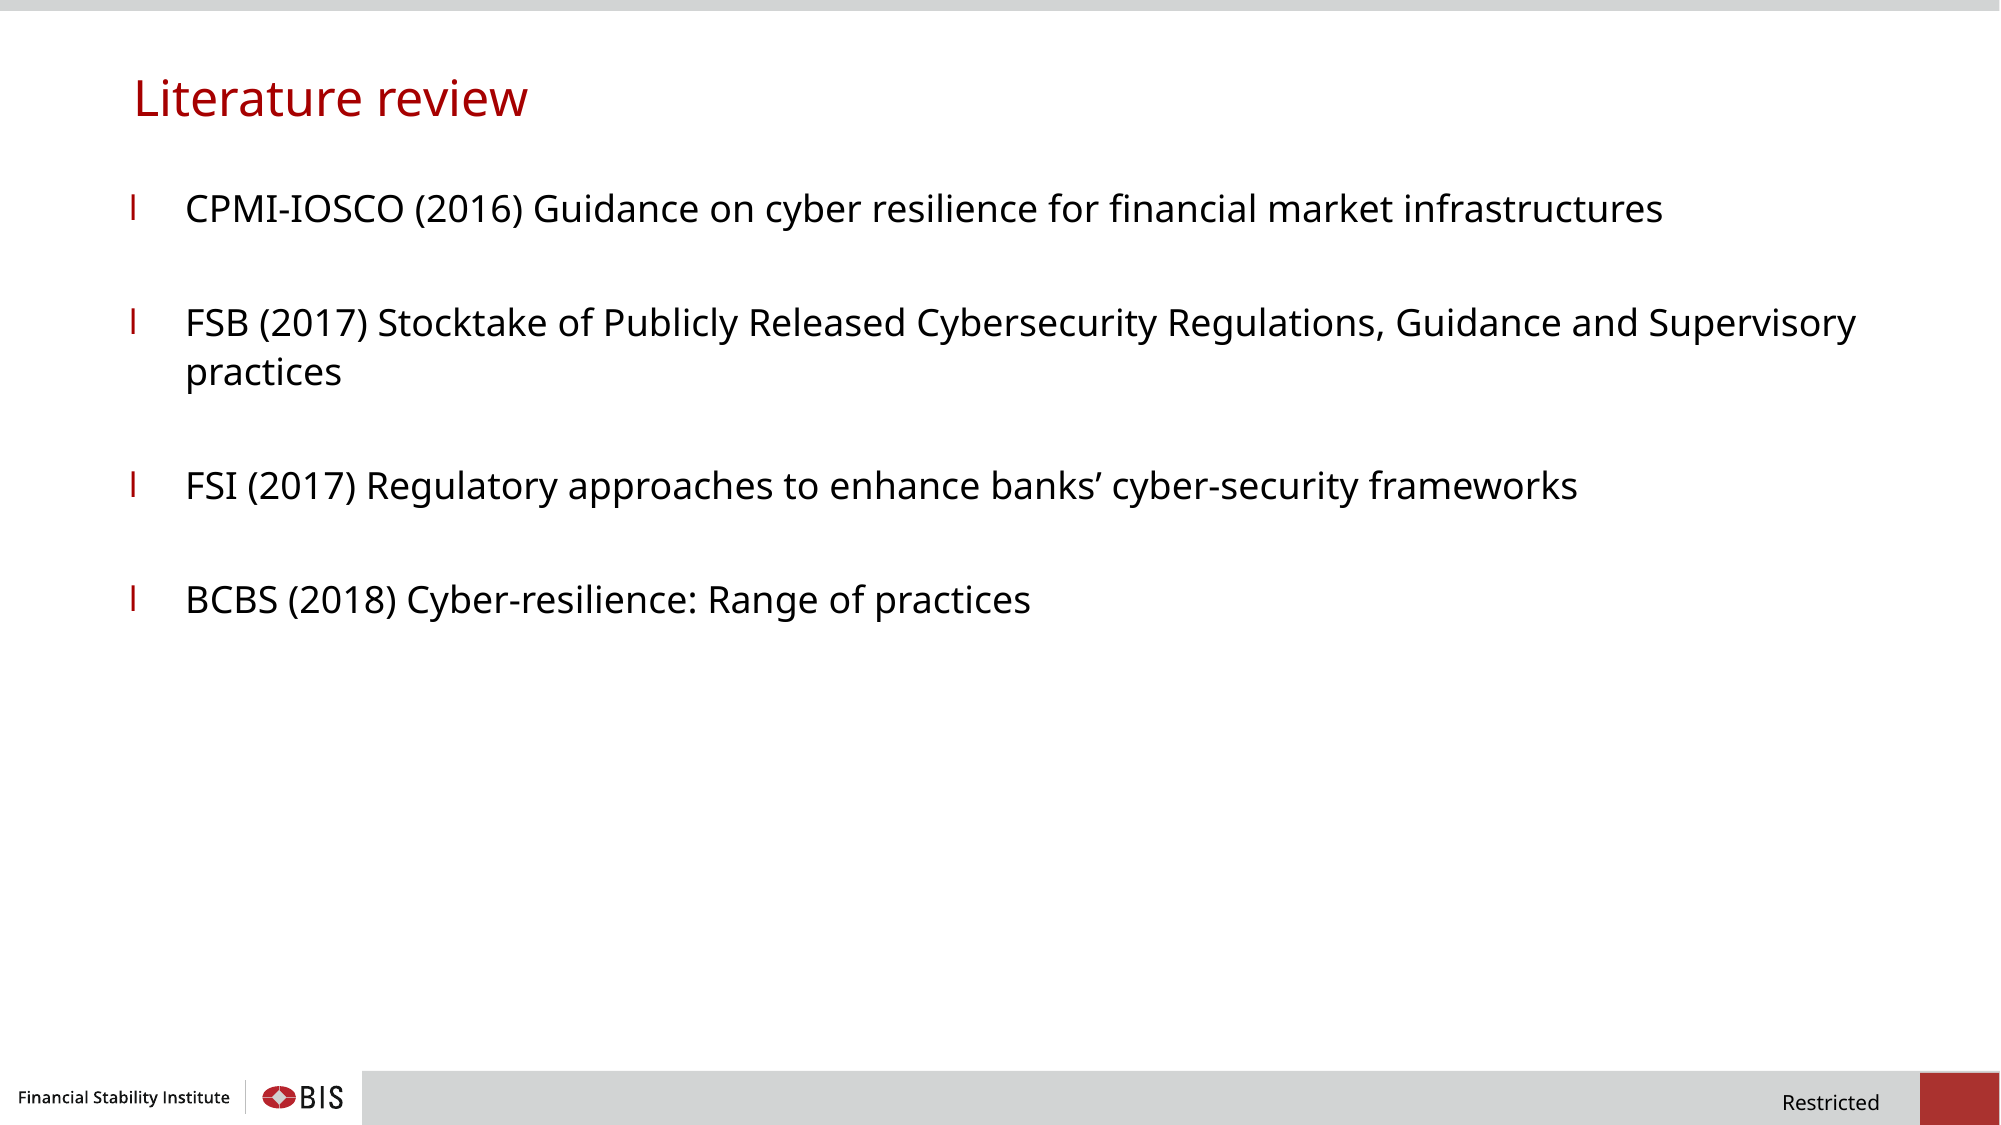

# Literature review
CPMI-IOSCO (2016) Guidance on cyber resilience for financial market infrastructures
FSB (2017) Stocktake of Publicly Released Cybersecurity Regulations, Guidance and Supervisory practices
FSI (2017) Regulatory approaches to enhance banks’ cyber-security frameworks
BCBS (2018) Cyber-resilience: Range of practices